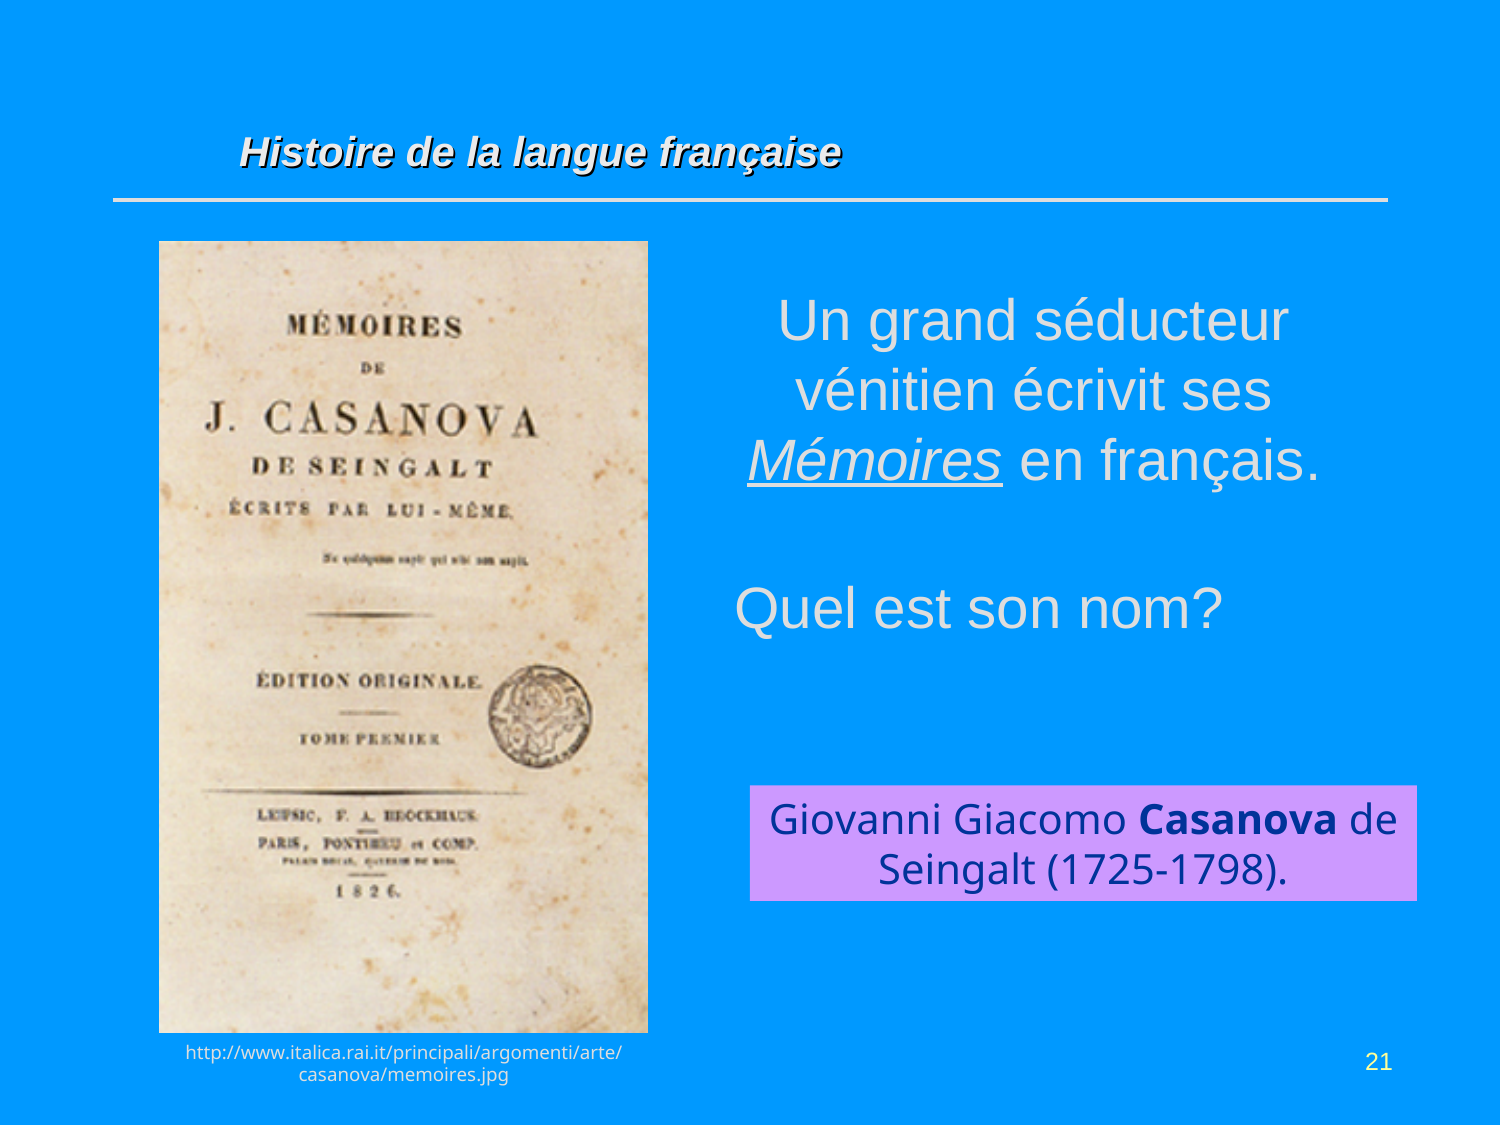

Histoire de la langue française
http://www.italica.rai.it/principali/argomenti/arte/casanova/memoires.jpg
Un grand séducteur vénitien écrivit ses Mémoires en français.
Quel est son nom?
Giovanni Giacomo Casanova de Seingalt (1725-1798).
21